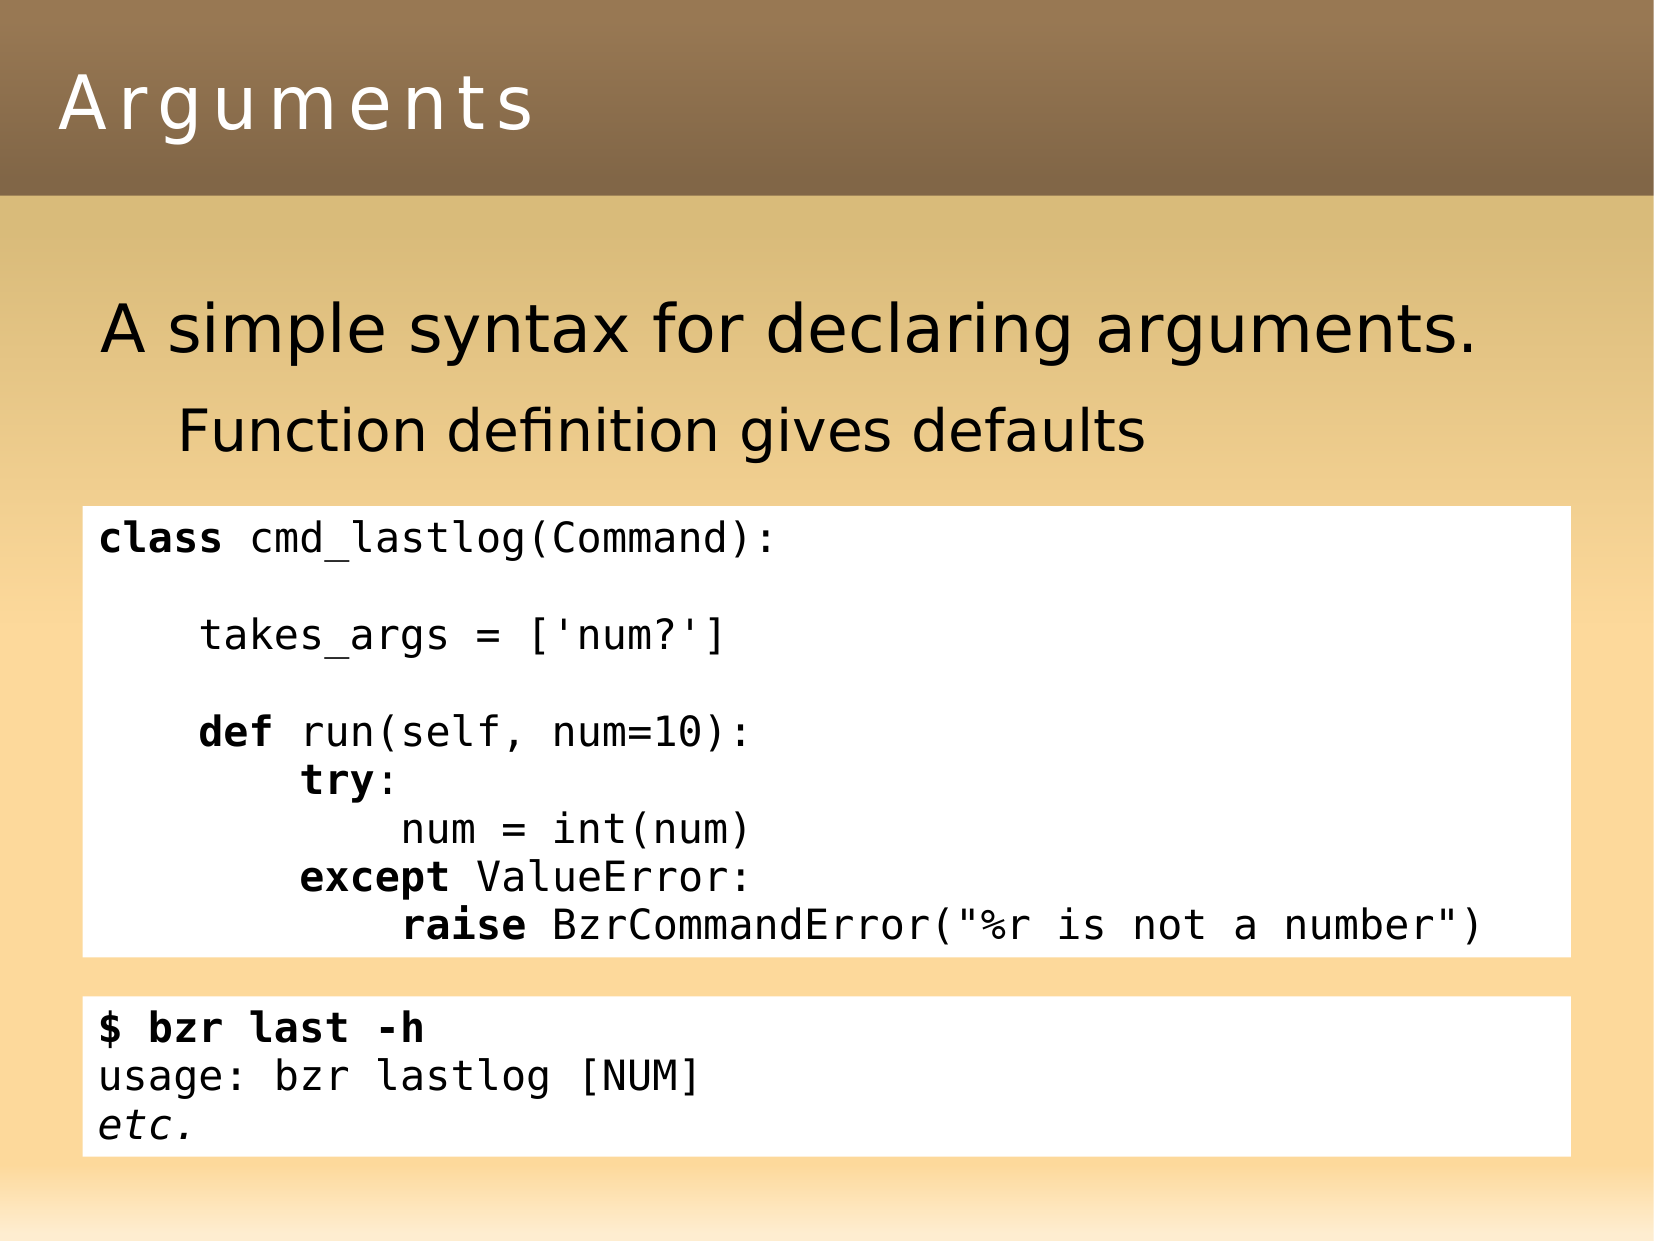

# Arguments
A simple syntax for declaring arguments.
Function definition gives defaults
class cmd_lastlog(Command):
 takes_args = ['num?']
 def run(self, num=10):
 try:
 num = int(num)
 except ValueError:
 raise BzrCommandError("%r is not a number")
$ bzr last -h
usage: bzr lastlog [NUM]
etc.